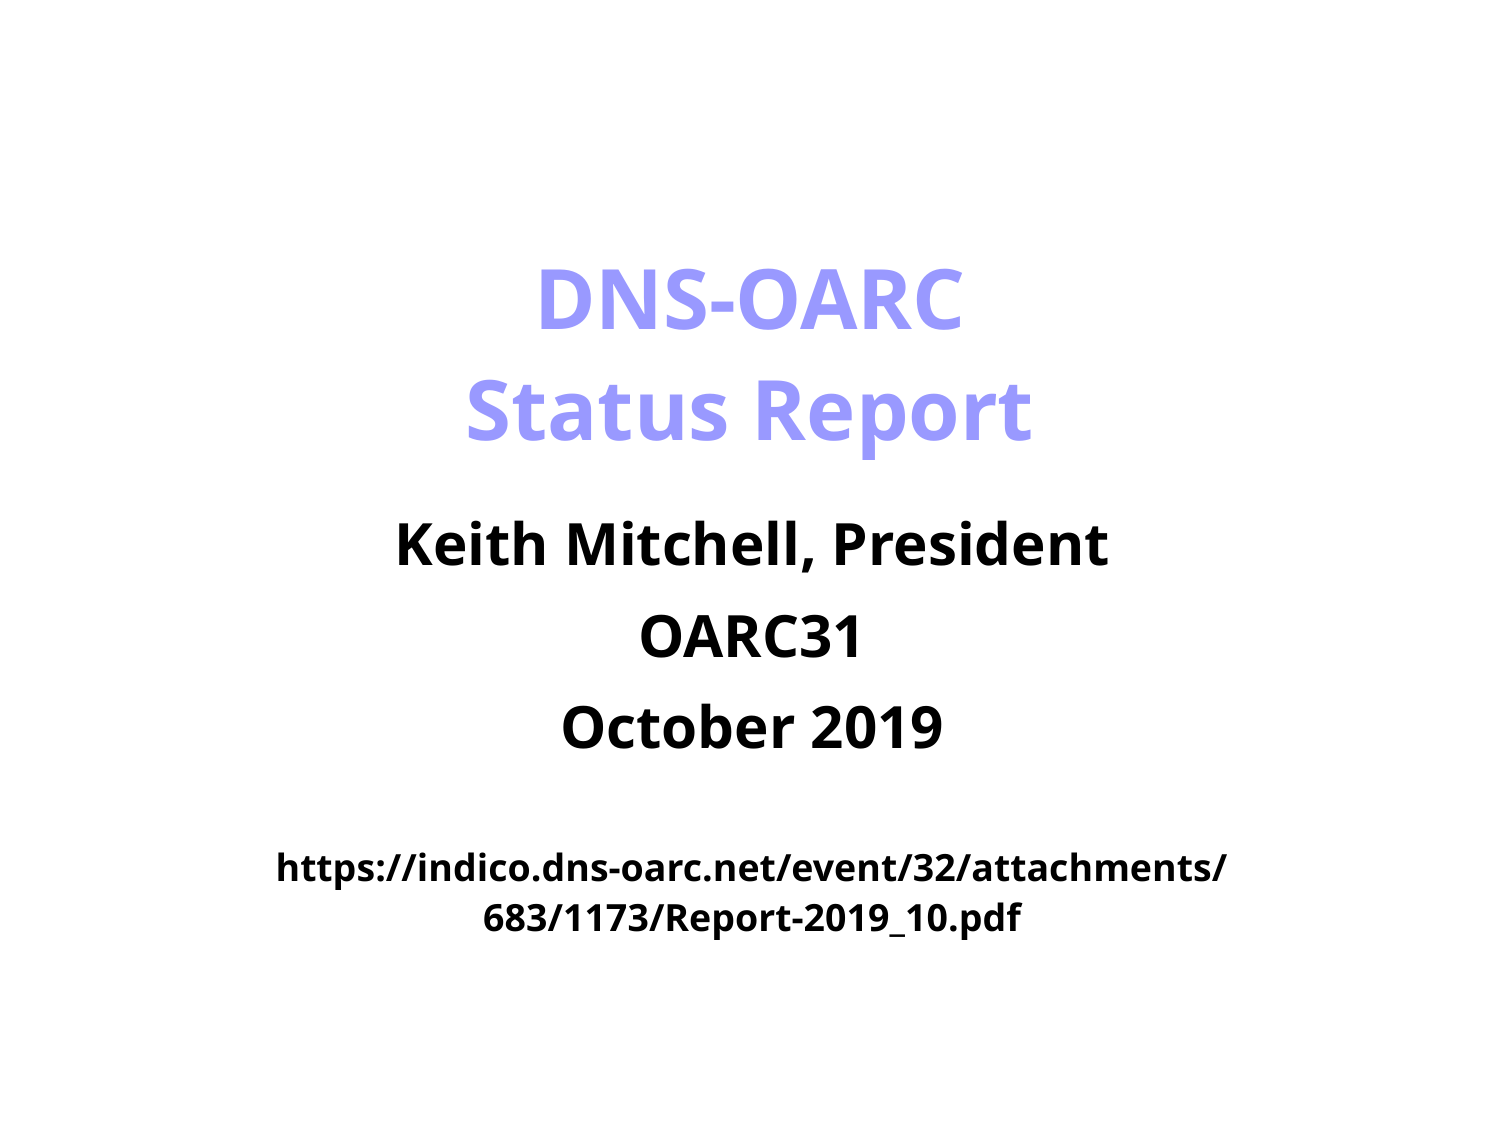

# DNS-OARC Status Report
Keith Mitchell, President
OARC31
October 2019
https://indico.dns-oarc.net/event/32/attachments/683/1173/Report-2019_10.pdf